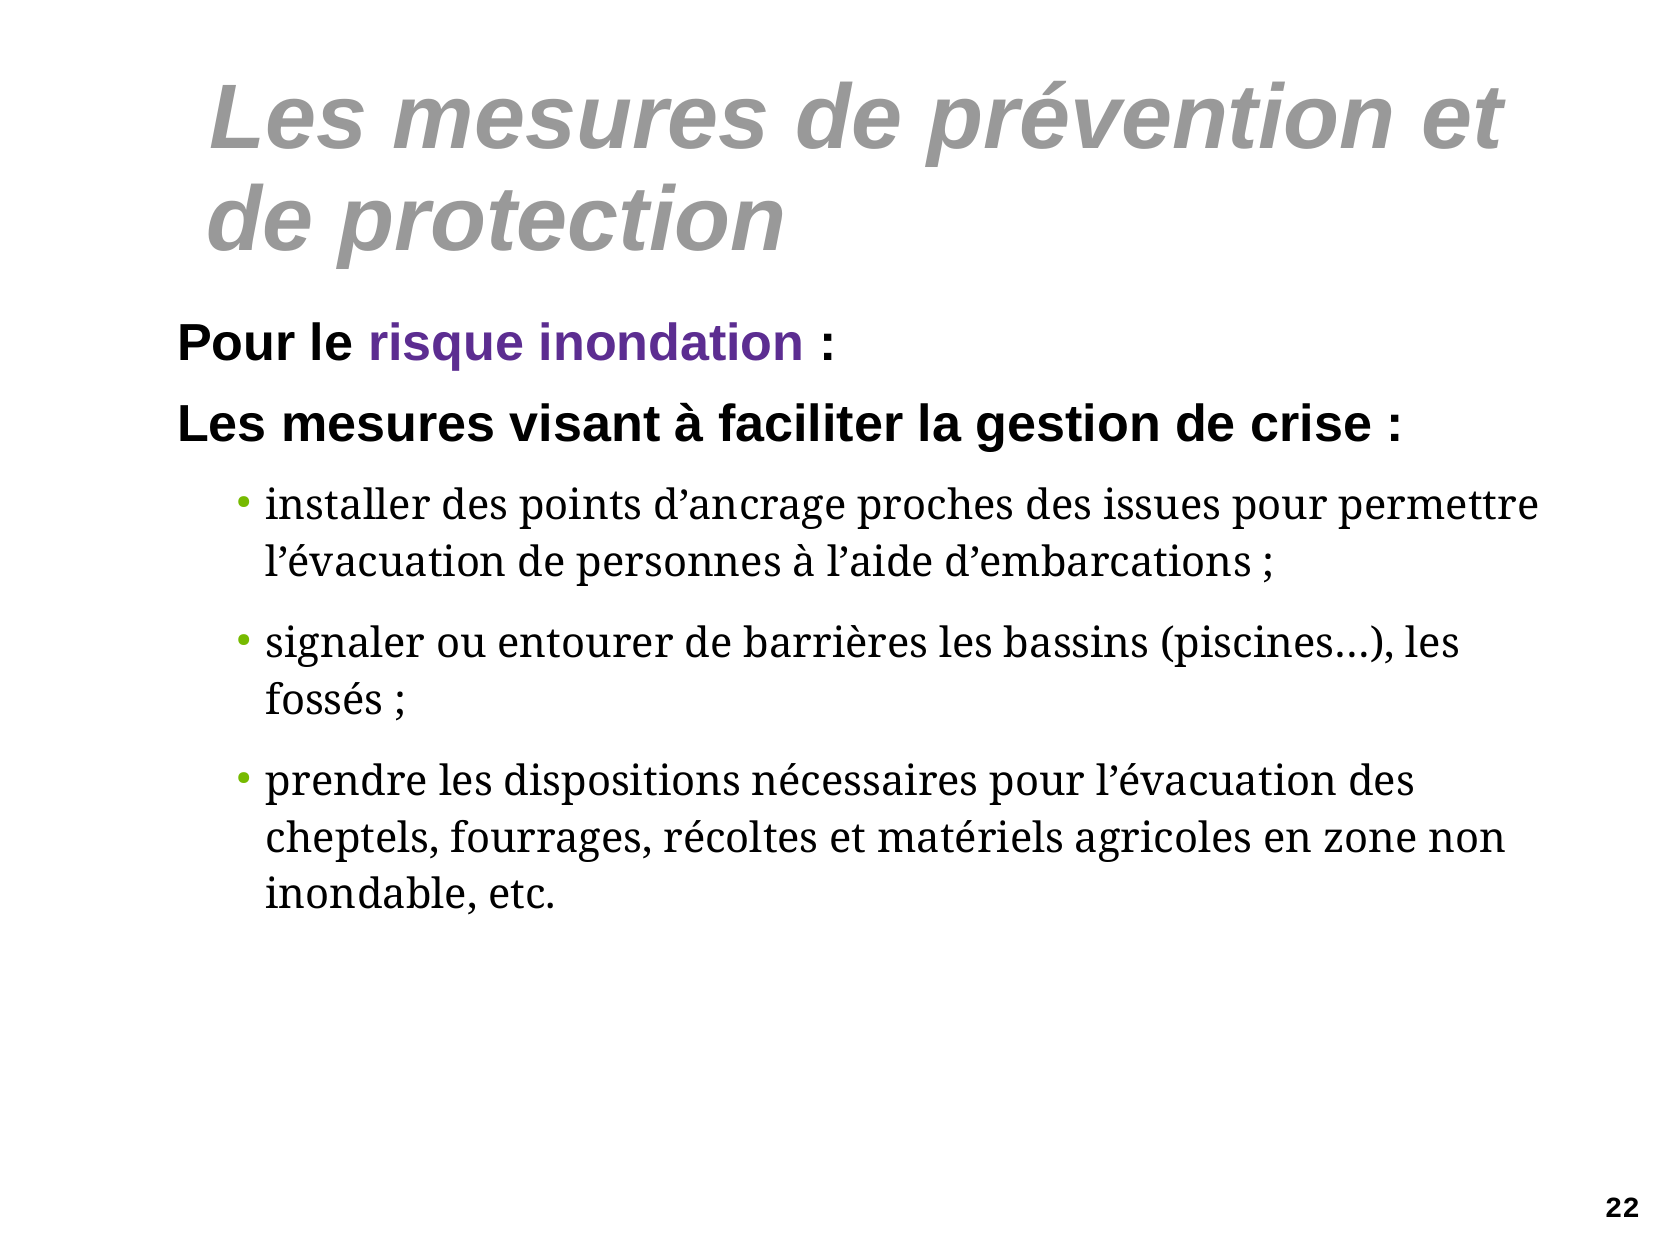

# Les mesures de prévention et de protection
Pour le risque inondation :
Les mesures visant à faciliter la gestion de crise :
installer des points d’ancrage proches des issues pour permettre l’évacuation de personnes à l’aide d’embarcations ;
signaler ou entourer de barrières les bassins (piscines…), les fossés ;
prendre les dispositions nécessaires pour l’évacuation des cheptels, fourrages, récoltes et matériels agricoles en zone non inondable, etc.